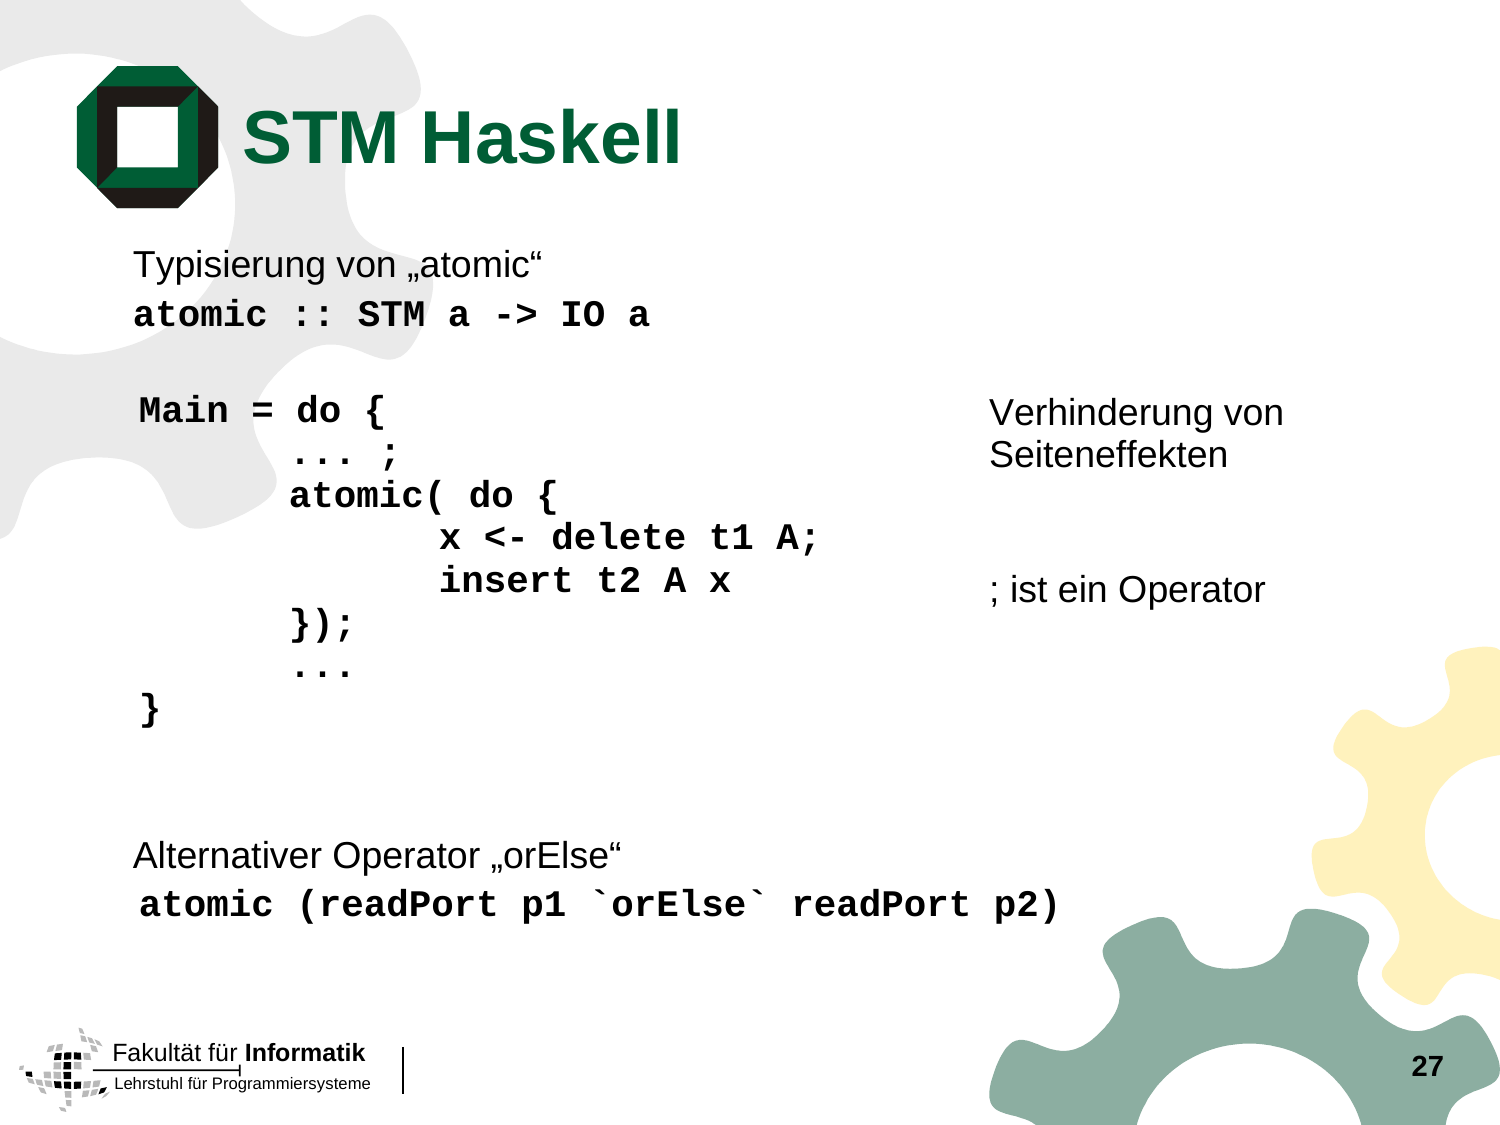

# STM Haskell
Typisierung von „atomic“
atomic :: STM a -> IO a
Main = do {
	... ;
	atomic( do {
		x <- delete t1 A;
		insert t2 A x
	});
	...
}
Verhinderung von Seiteneffekten
; ist ein Operator
Alternativer Operator „orElse“
atomic (readPort p1 `orElse` readPort p2)
27